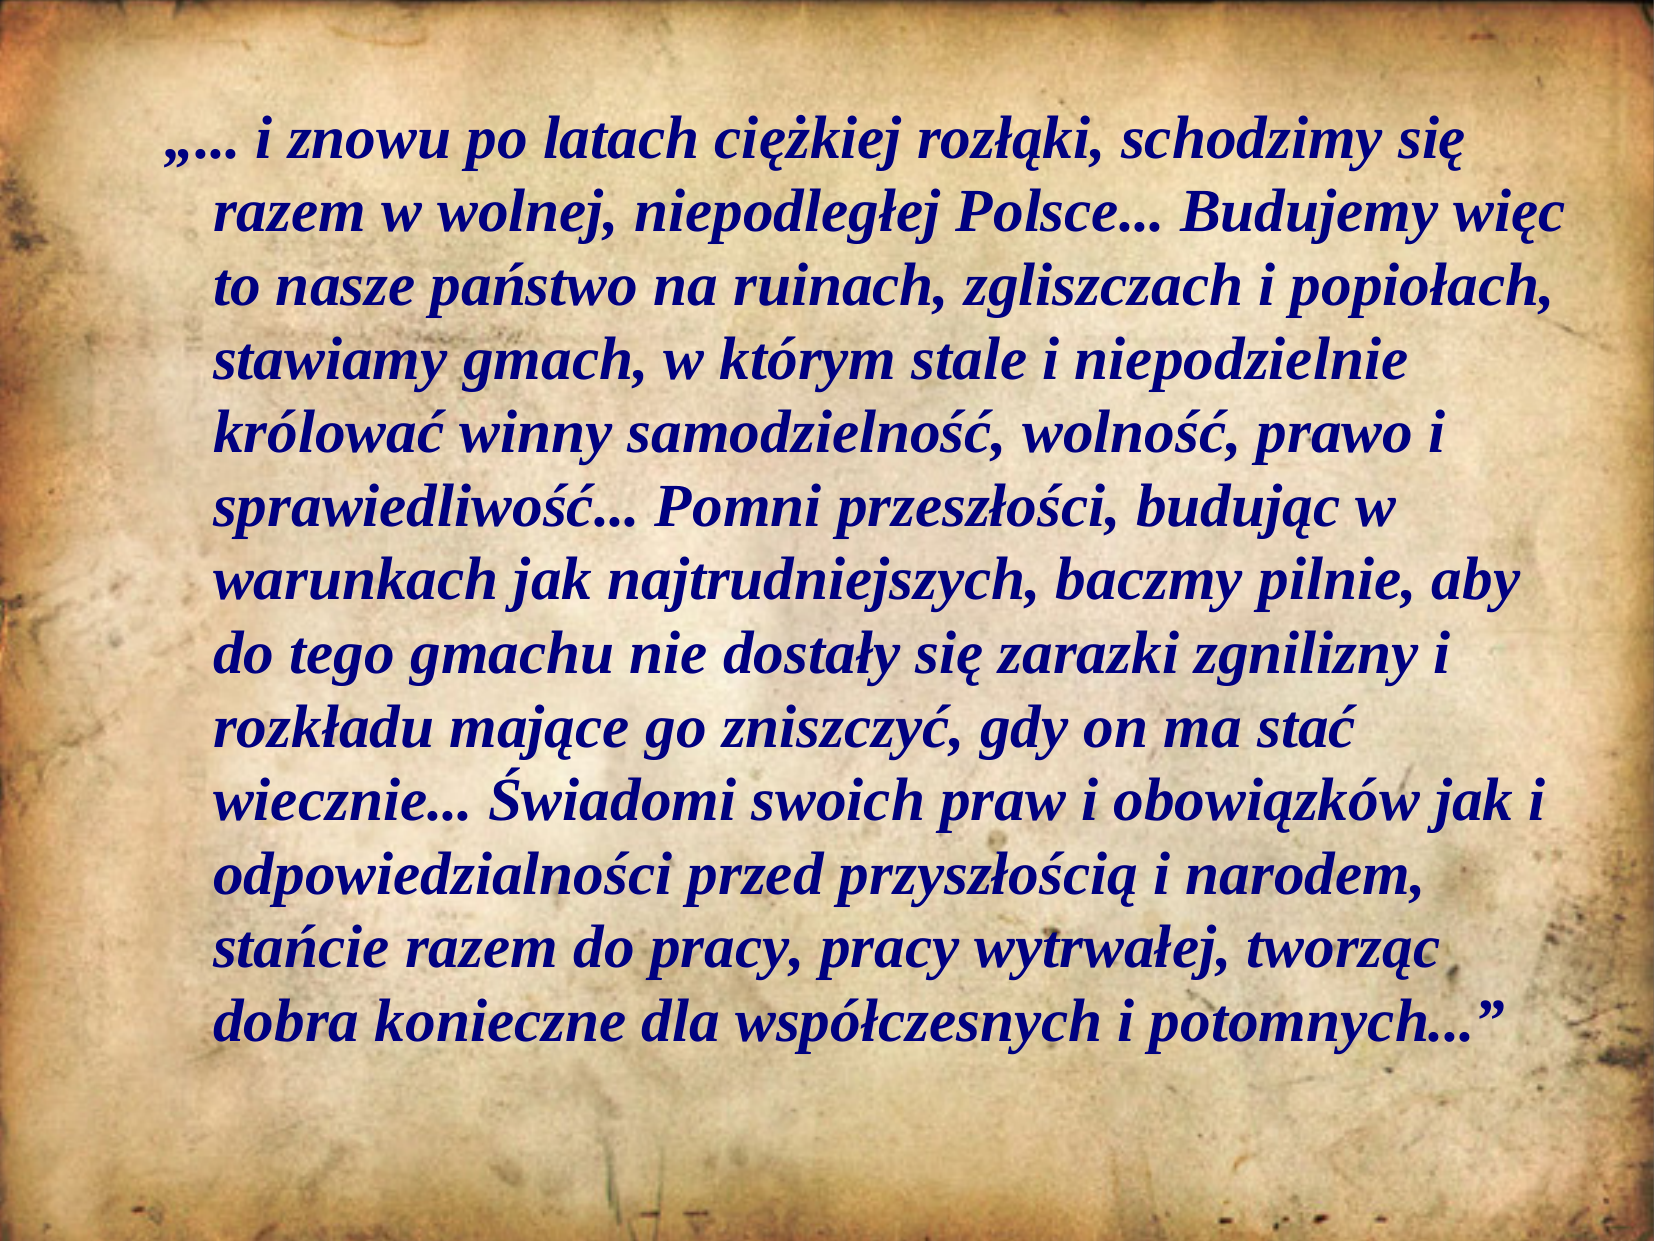

# „... i znowu po latach ciężkiej rozłąki, schodzimy się razem w wolnej, niepodległej Polsce... Budujemy więc to nasze państwo na ruinach, zgliszczach i popiołach, stawiamy gmach, w którym stale i niepodzielnie królować winny samodzielność, wolność, prawo i sprawiedliwość... Pomni przeszłości, budując w warunkach jak najtrudniejszych, baczmy pilnie, aby do tego gmachu nie dostały się zarazki zgnilizny i rozkładu mające go zniszczyć, gdy on ma stać wiecznie... Świadomi swoich praw i obowiązków jak i odpowiedzialności przed przyszłością i narodem, stańcie razem do pracy, pracy wytrwałej, tworząc dobra konieczne dla współczesnych i potomnych...”